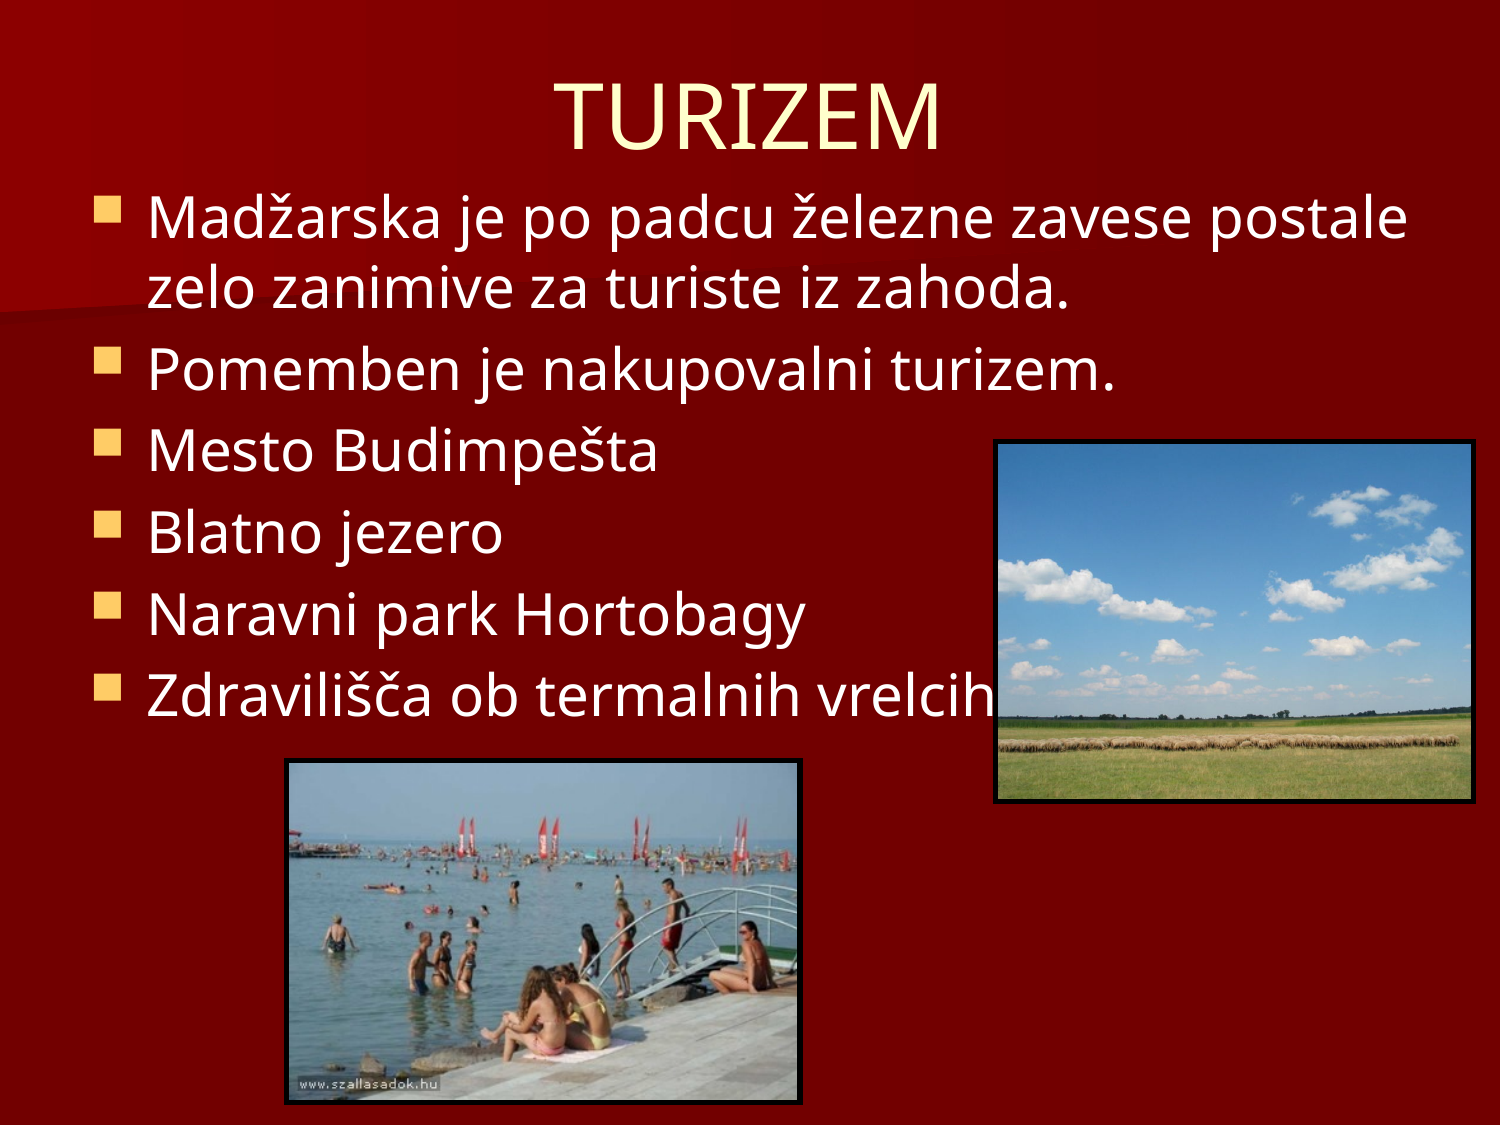

# TURIZEM
Madžarska je po padcu železne zavese postale zelo zanimive za turiste iz zahoda.
Pomemben je nakupovalni turizem.
Mesto Budimpešta
Blatno jezero
Naravni park Hortobagy
Zdravilišča ob termalnih vrelcih